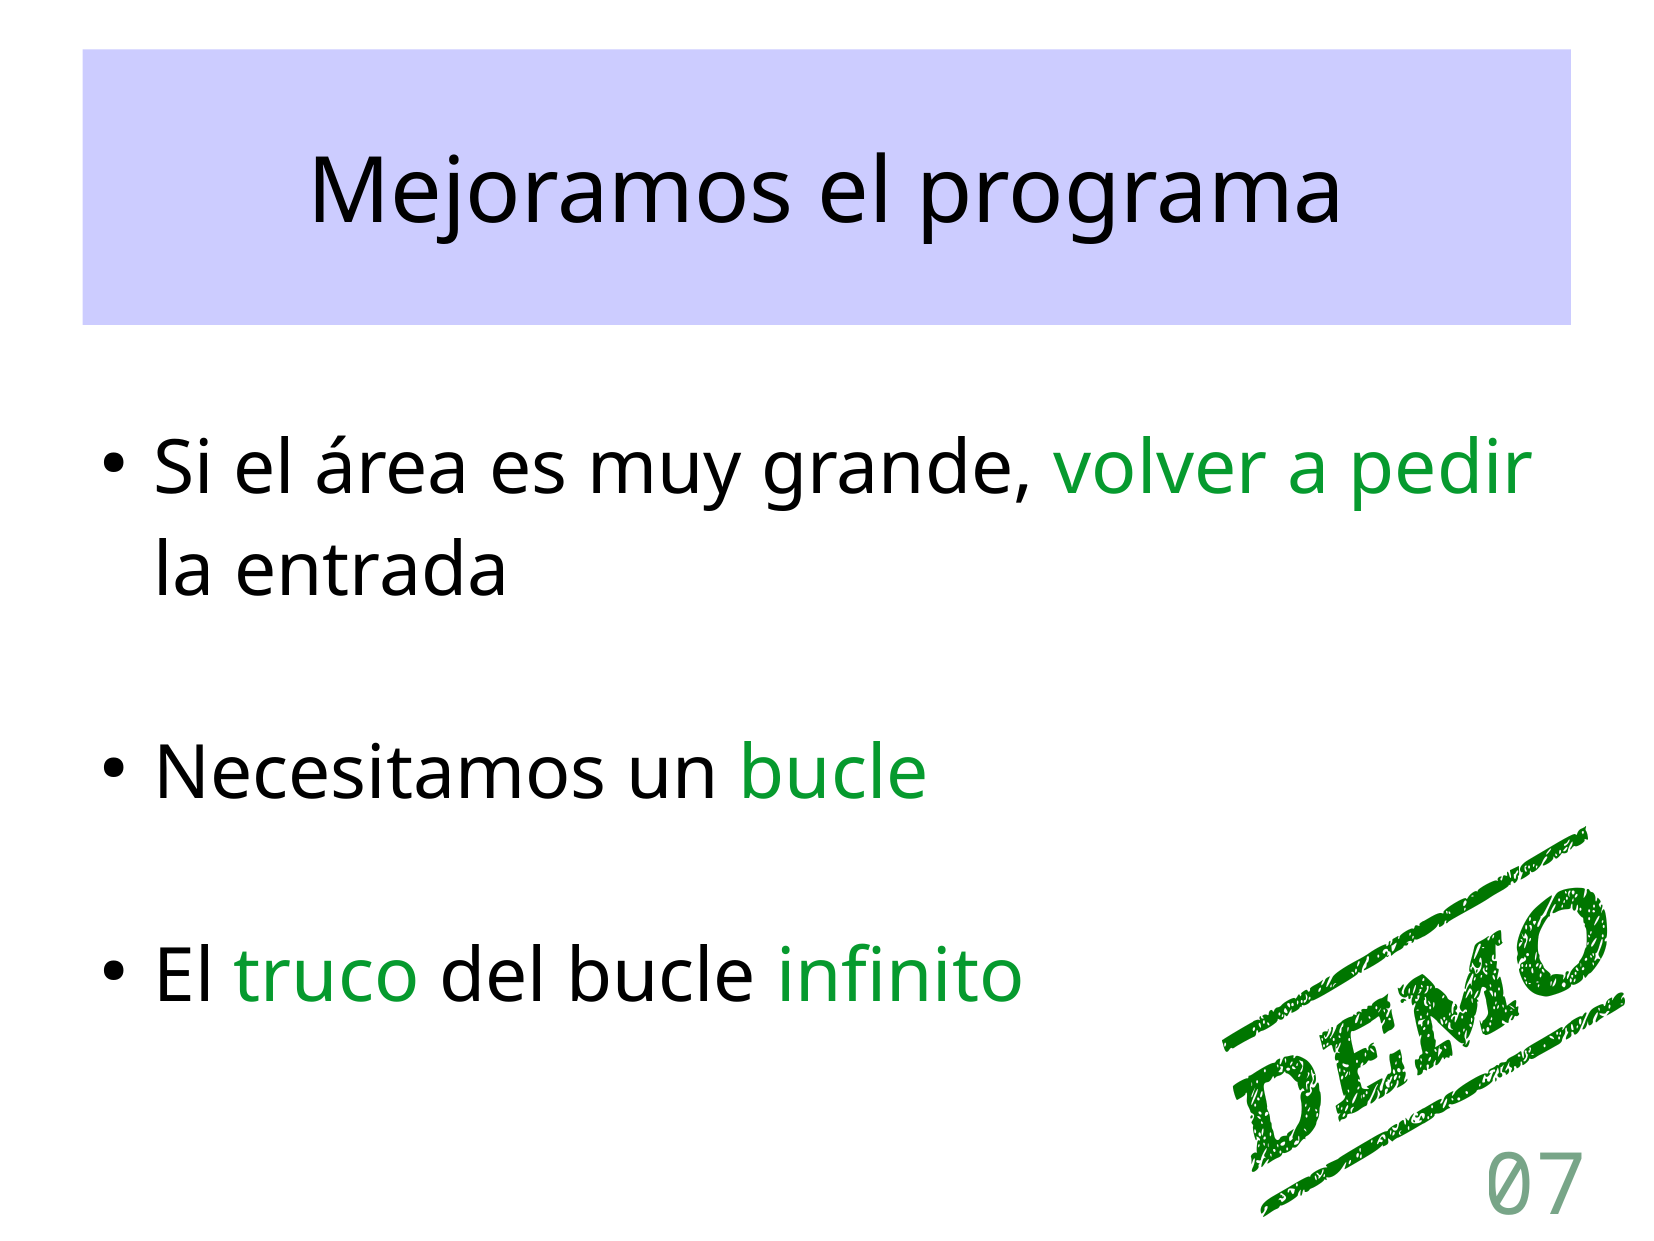

# Mejoramos el programa
Si el área es muy grande, volver a pedir la entrada
Necesitamos un bucle
El truco del bucle infinito
07